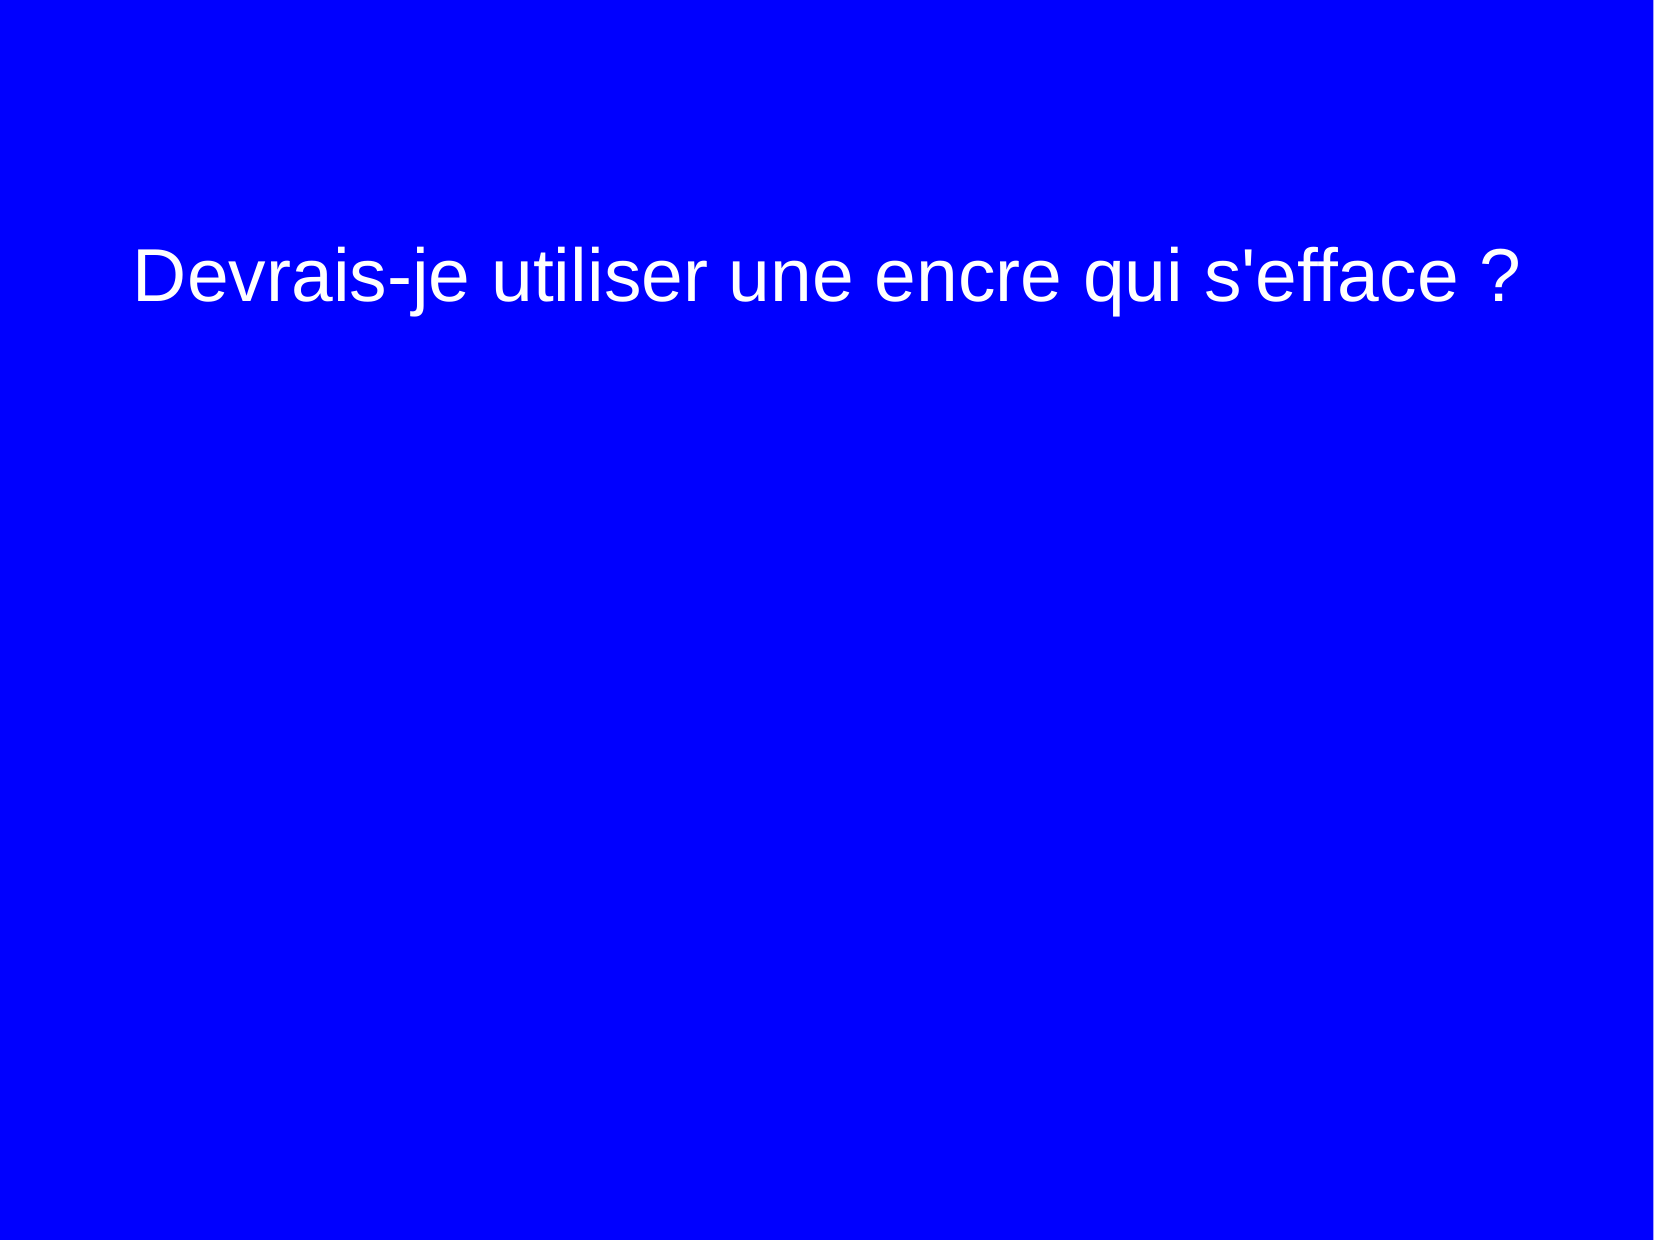

Devrais-je utiliser une encre qui s'efface ?